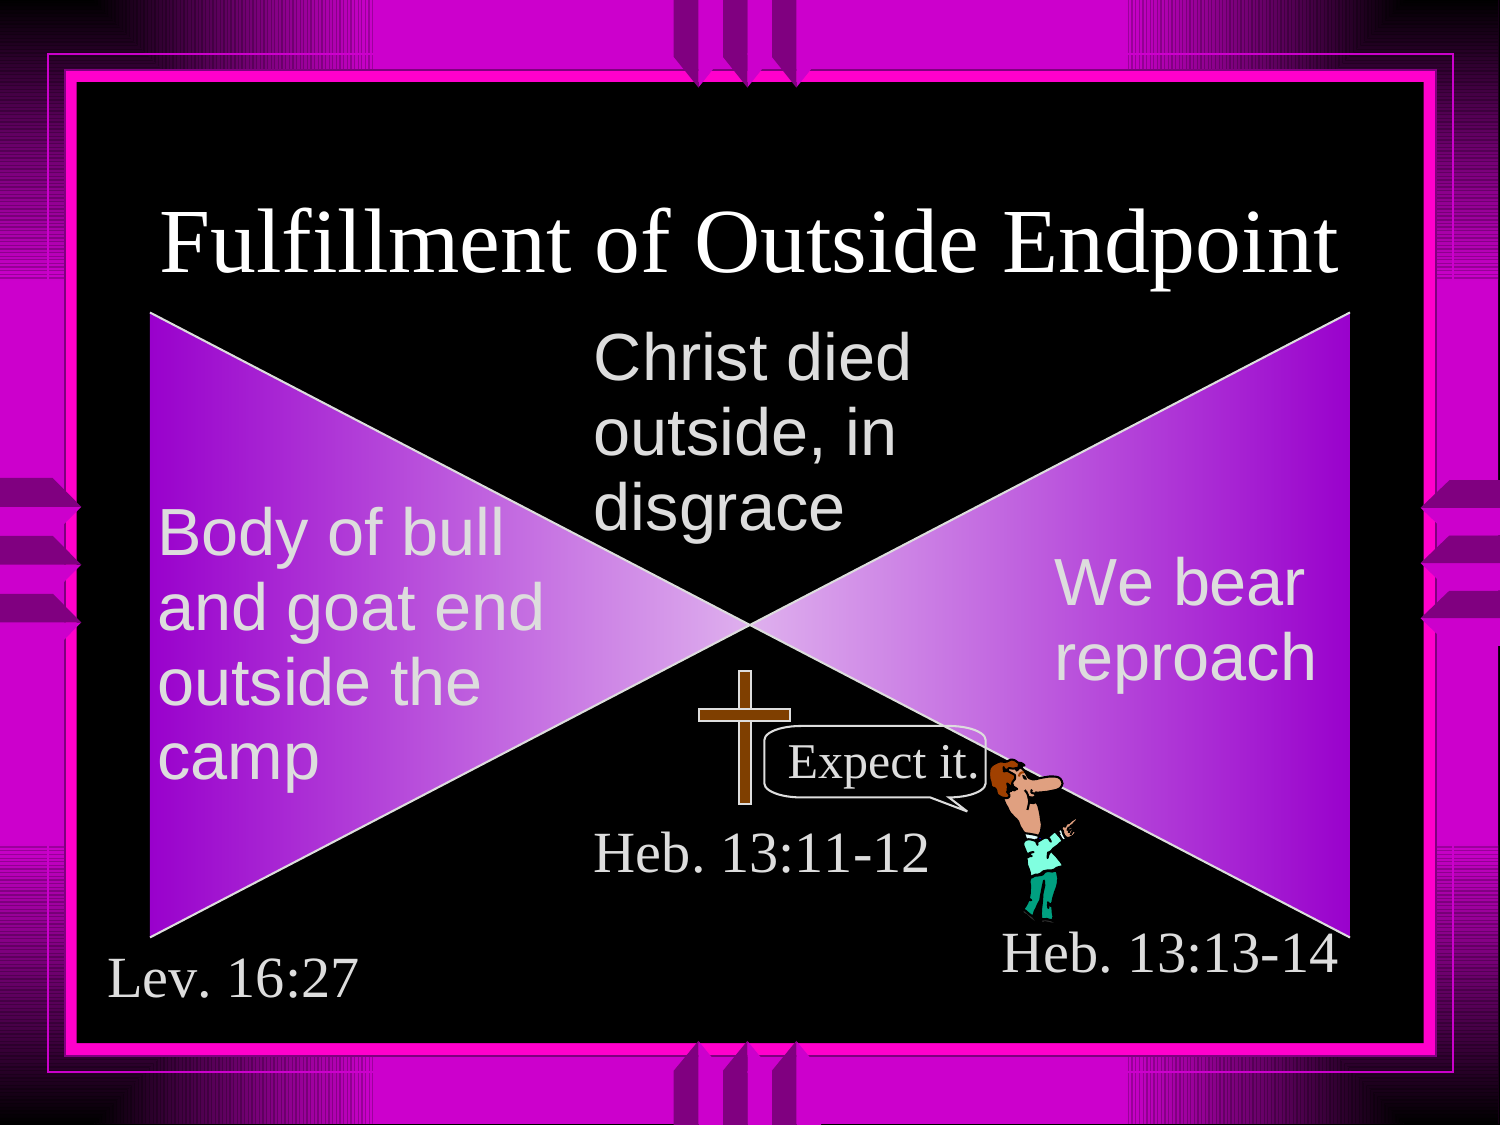

# Fulfillment of Outside Endpoint
Christ died outside, in disgrace
Body of bull and goat end outside the camp
We bear reproach
Expect it.
Heb. 13:11-12
Heb. 13:13-14
Lev. 16:27